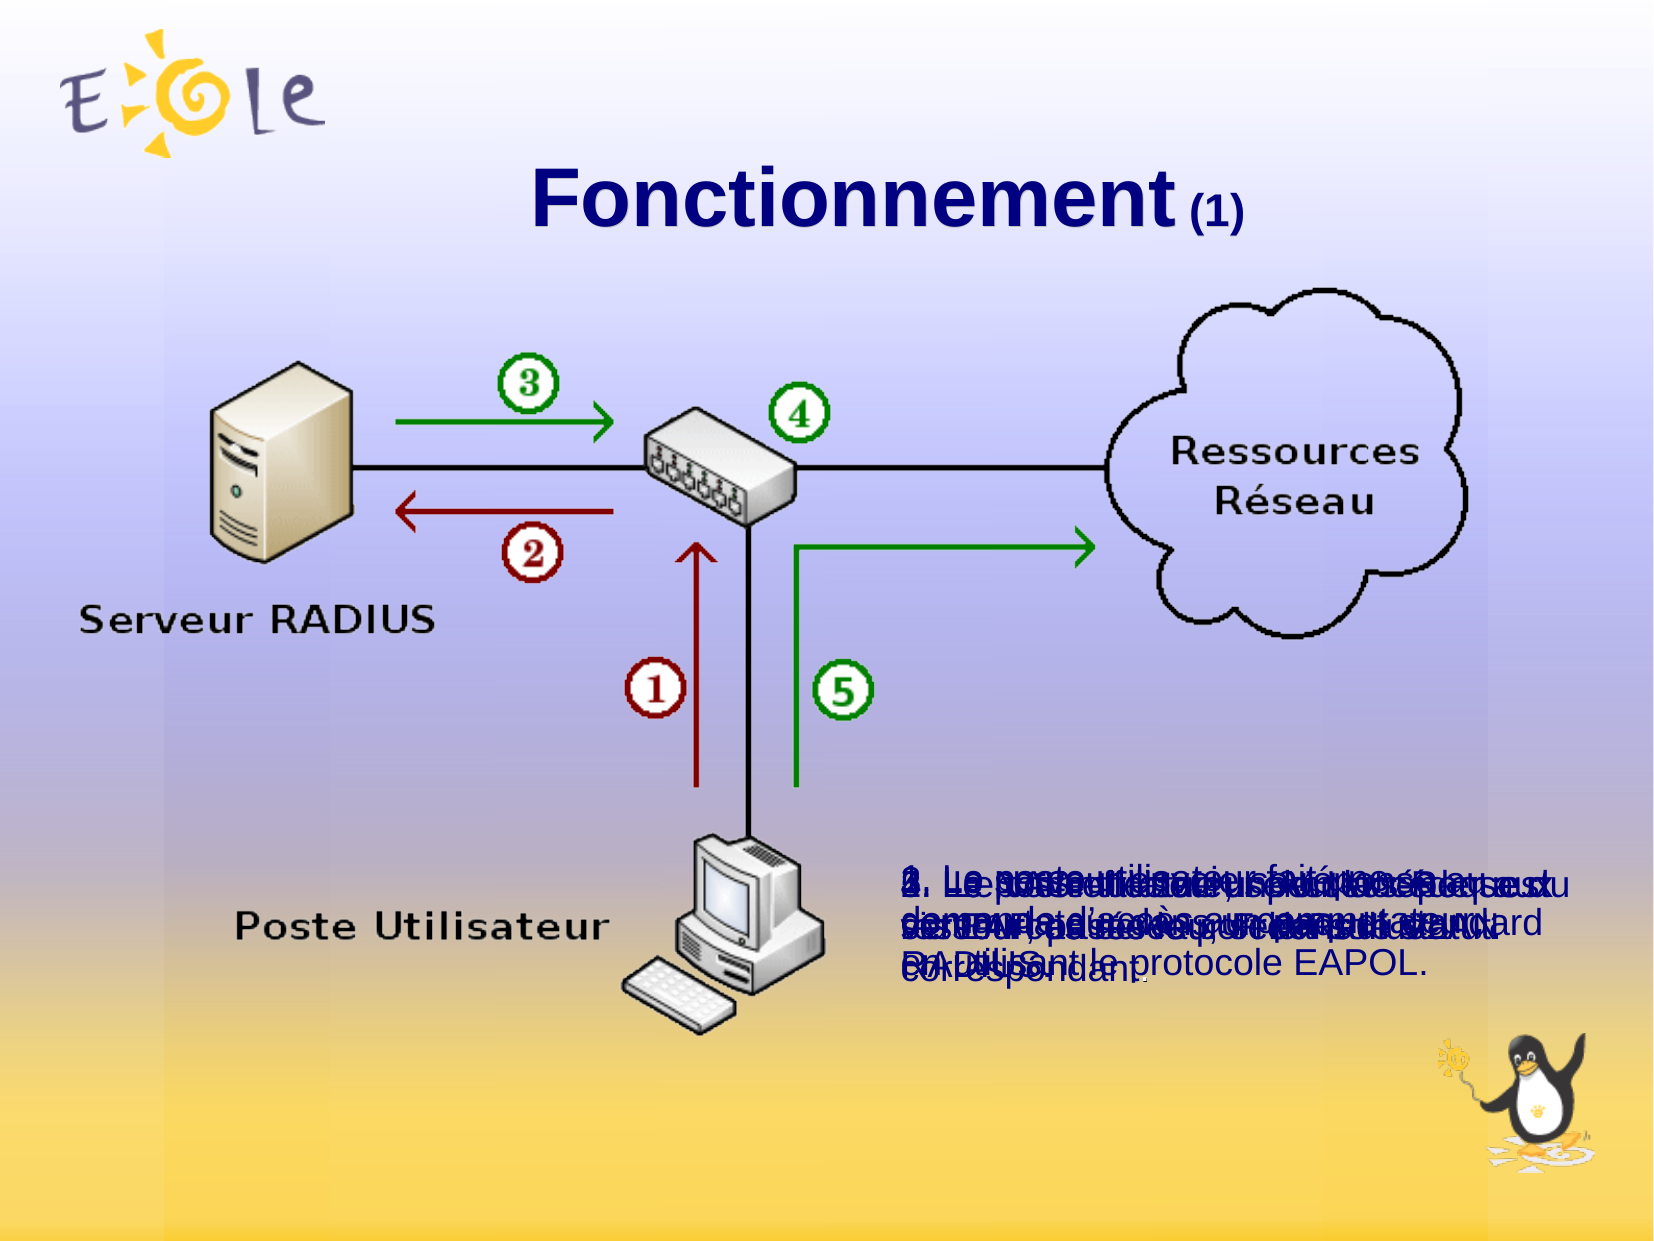

Fonctionnement (1)
1. Le poste utilisateur fait une demande d’accès au commutateur, en utilisant le protocole EAPOL.
3. Le serveur envoie sa réponse au commutateur dans un paquet standard RADIUS.
2. Le NAS effectue un Access-Request via EAP au serveur FreeRadius.
4. Le commutateur, selon la réponse du serveur, passe le port dans le VLAN correspondant.
5. Le poste utilisateur peut accéder aux ressources réseau, selon son statut.